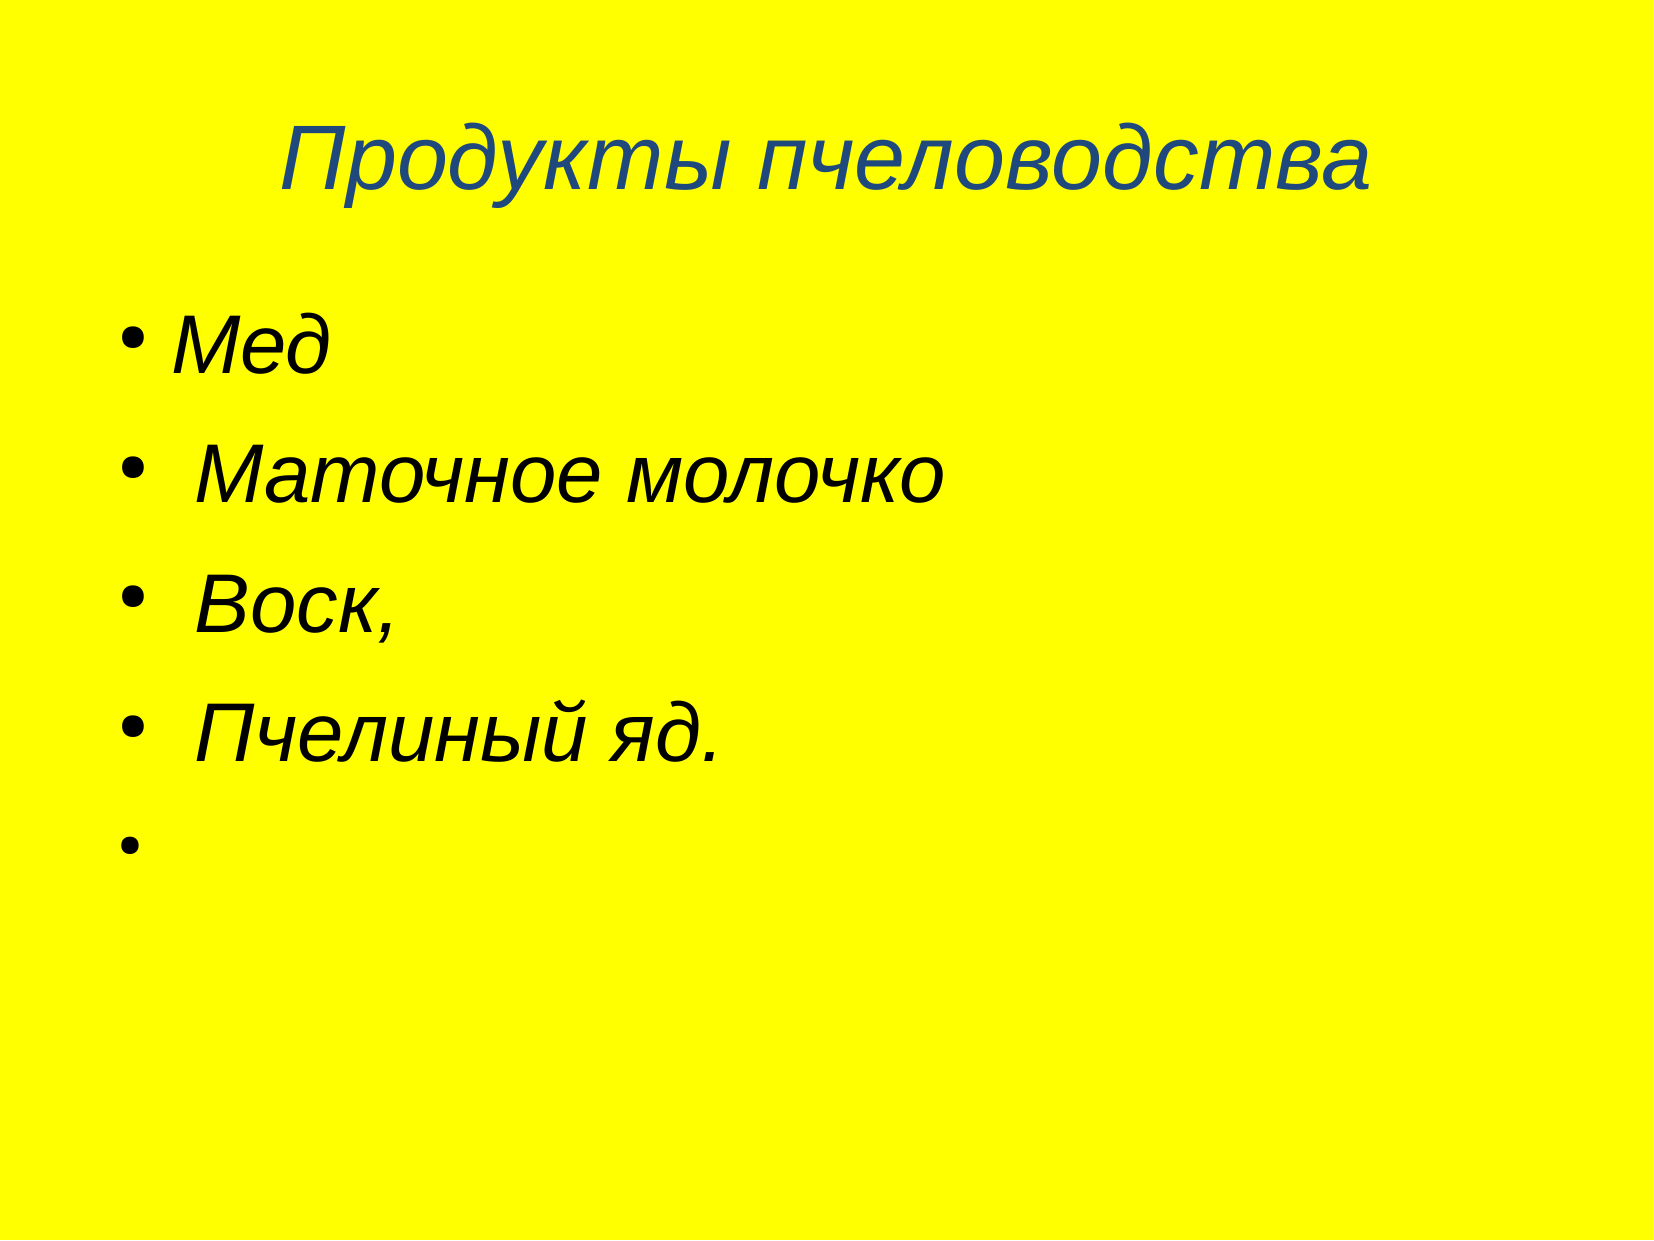

# Продукты пчеловодства
Мед
 Маточное молочко
 Воск,
 Пчелиный яд.